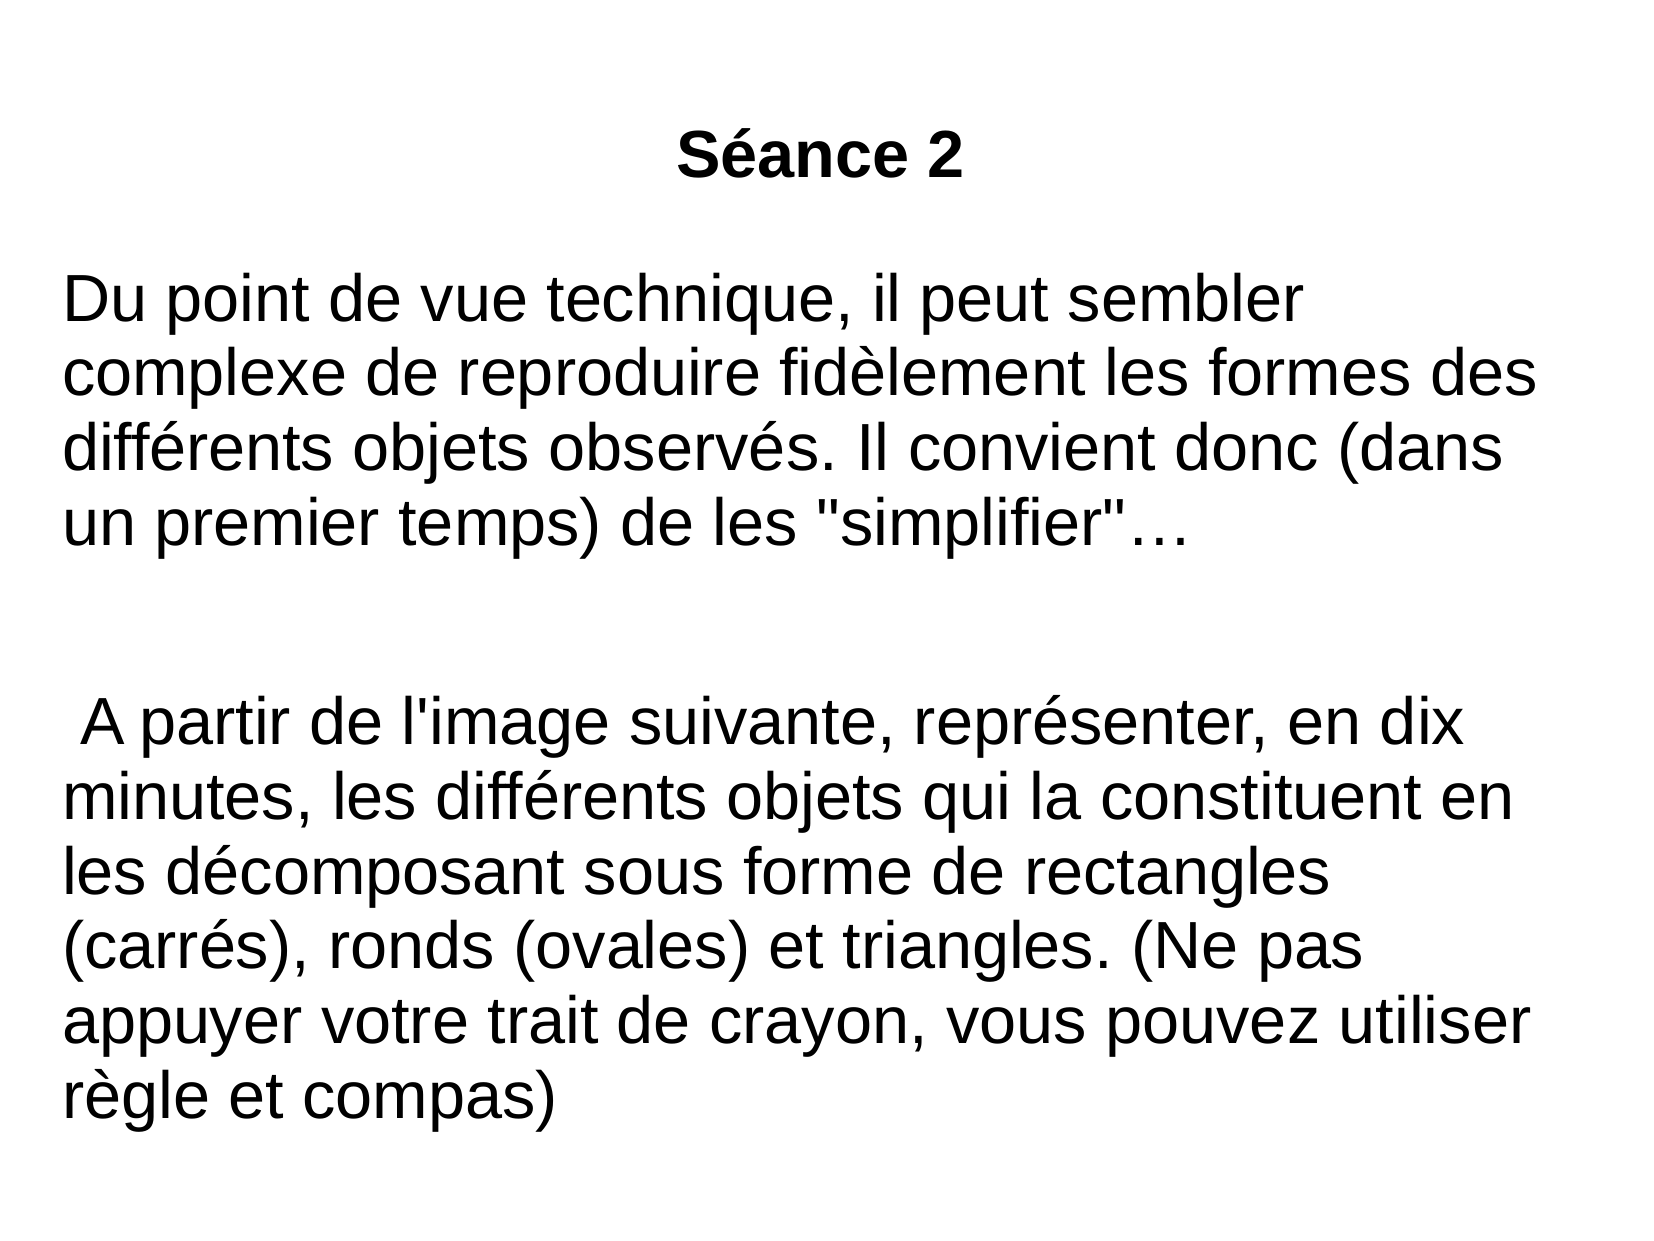

Séance 2
Du point de vue technique, il peut sembler complexe de reproduire fidèlement les formes des différents objets observés. Il convient donc (dans un premier temps) de les "simplifier"…
 A partir de l'image suivante, représenter, en dix minutes, les différents objets qui la constituent en les décomposant sous forme de rectangles (carrés), ronds (ovales) et triangles. (Ne pas appuyer votre trait de crayon, vous pouvez utiliser règle et compas)